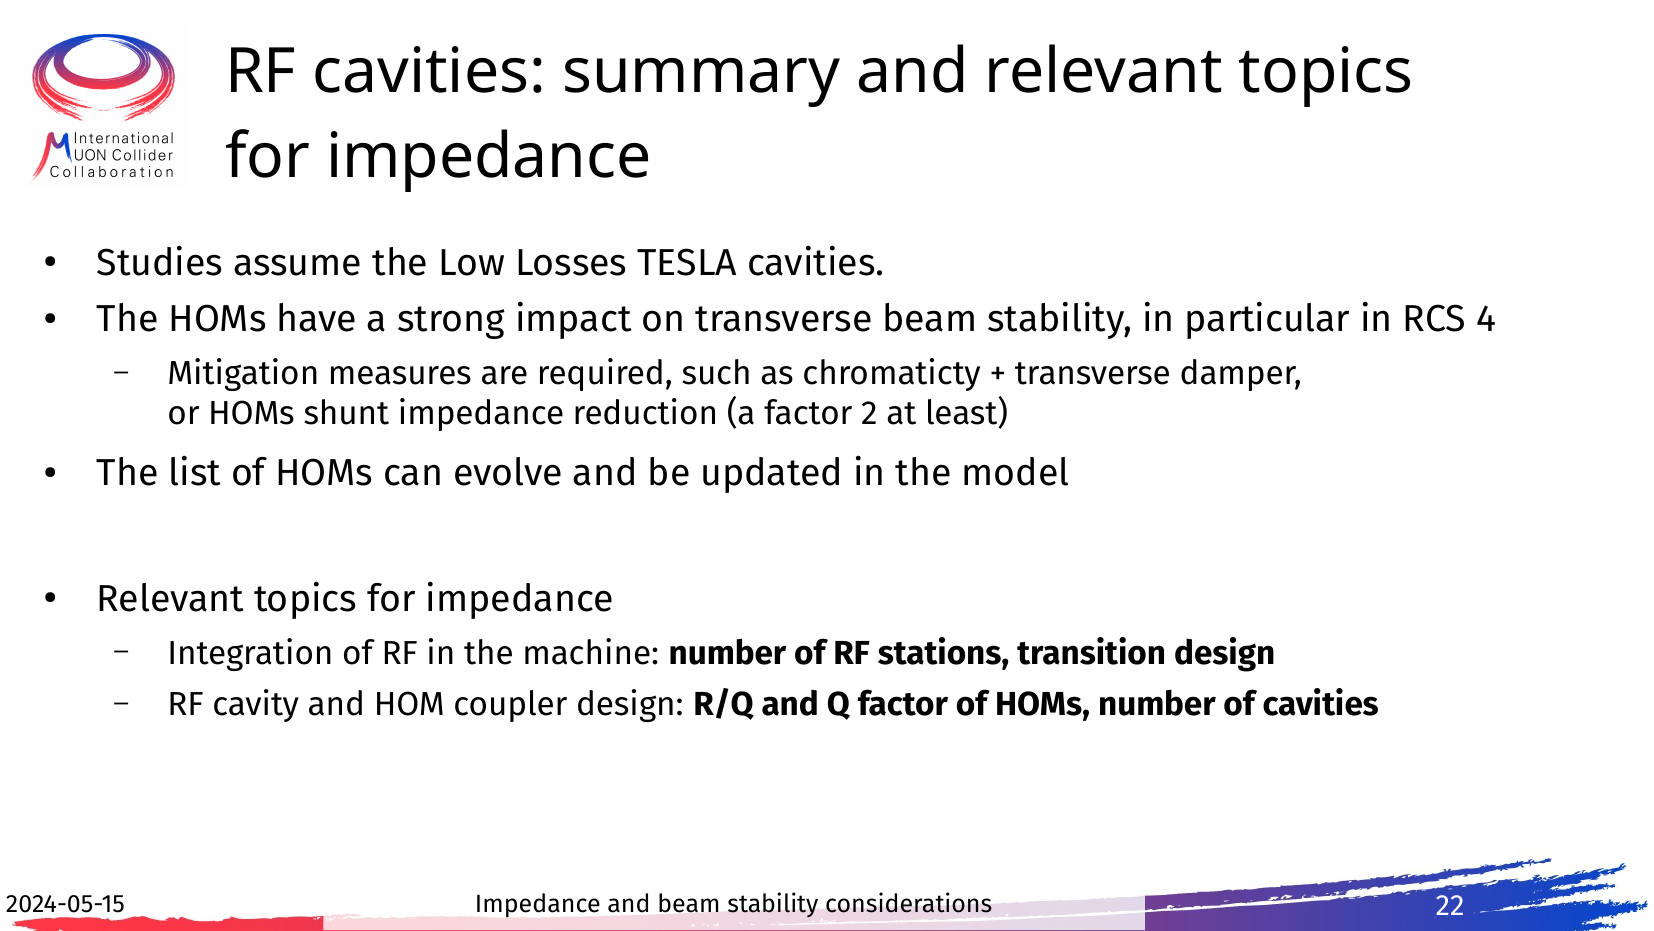

RF cavities: summary and relevant topics
for impedance
# Studies assume the Low Losses TESLA cavities.
The HOMs have a strong impact on transverse beam stability, in particular in RCS 4
Mitigation measures are required, such as chromaticty + transverse damper,
or HOMs shunt impedance reduction (a factor 2 at least)
The list of HOMs can evolve and be updated in the model
Relevant topics for impedance
Integration of RF in the machine: number of RF stations, transition design
RF cavity and HOM coupler design: R/Q and Q factor of HOMs, number of cavities
2024-05-15
Impedance and beam stability considerations
22